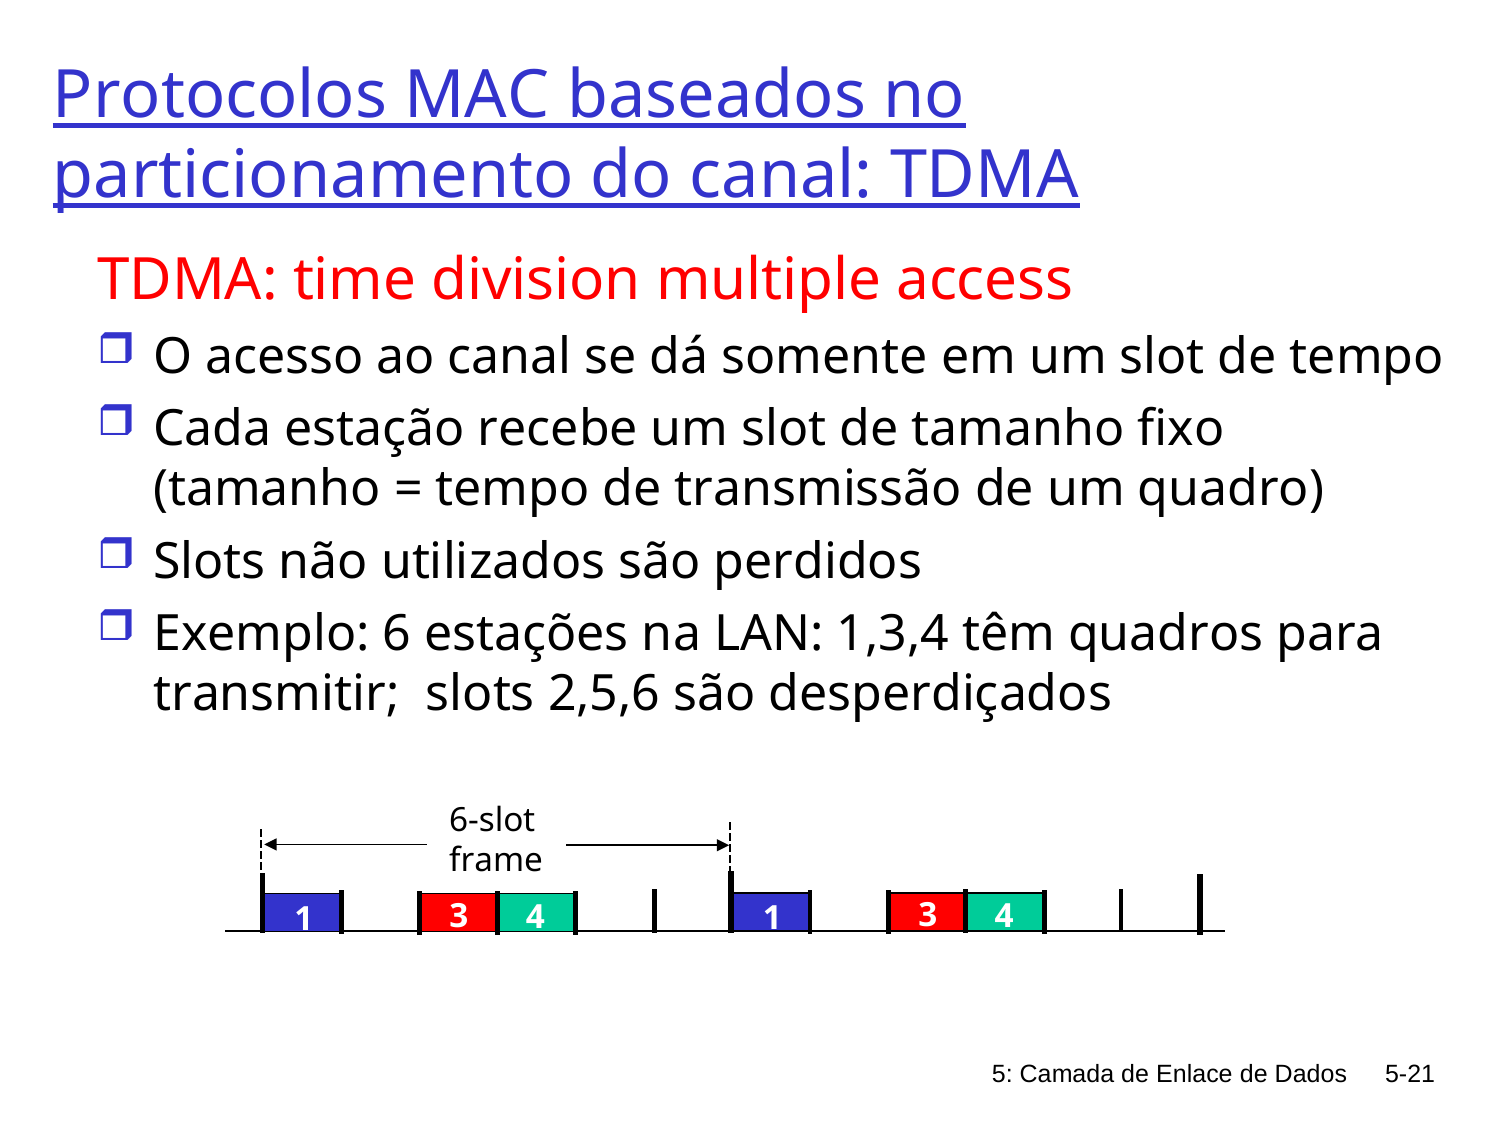

# Protocolos MAC baseados no particionamento do canal: TDMA
TDMA: time division multiple access
O acesso ao canal se dá somente em um slot de tempo
Cada estação recebe um slot de tamanho fixo (tamanho = tempo de transmissão de um quadro)
Slots não utilizados são perdidos
Exemplo: 6 estações na LAN: 1,3,4 têm quadros para transmitir; slots 2,5,6 são desperdiçados
6-slot
frame
3
3
4
4
1
1
5: Camada de Enlace de Dados